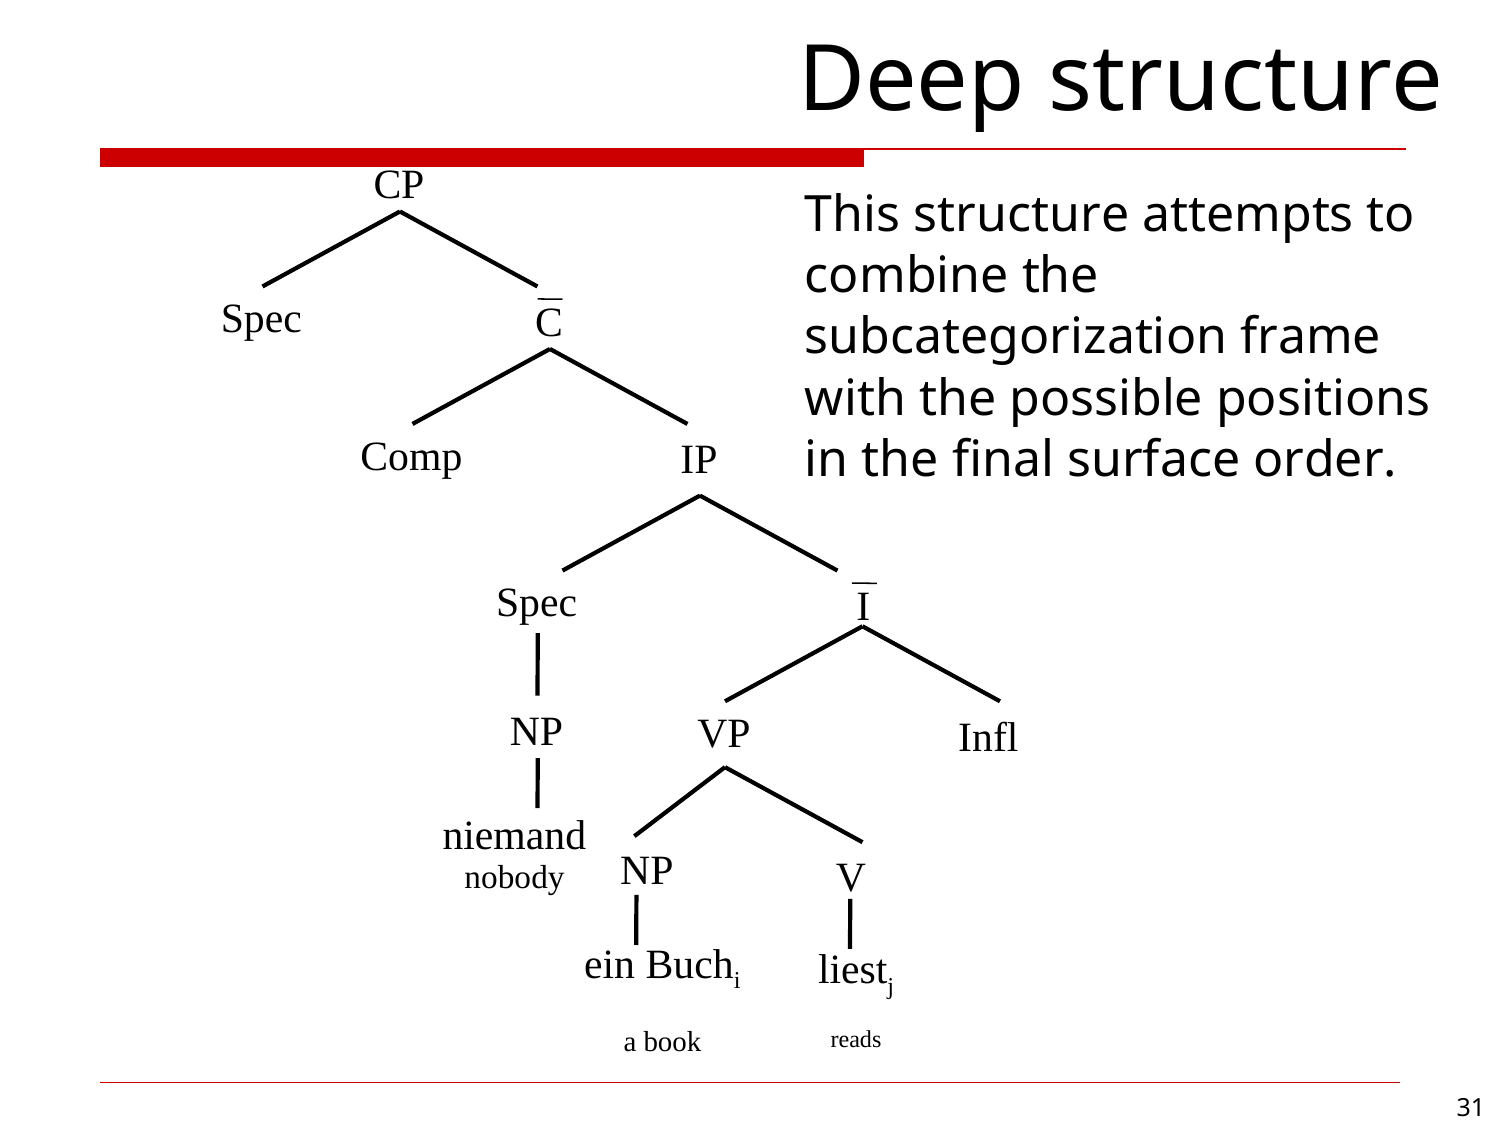

Deep structure
CP
This structure attempts to combine the subcategorization frame with the possible positions in the final surface order.
Spec
C
Comp
IP
Spec
I
NP
VP
Infl
niemand
nobody
NP
V
ein Buchi
a book
liestj
reads
31